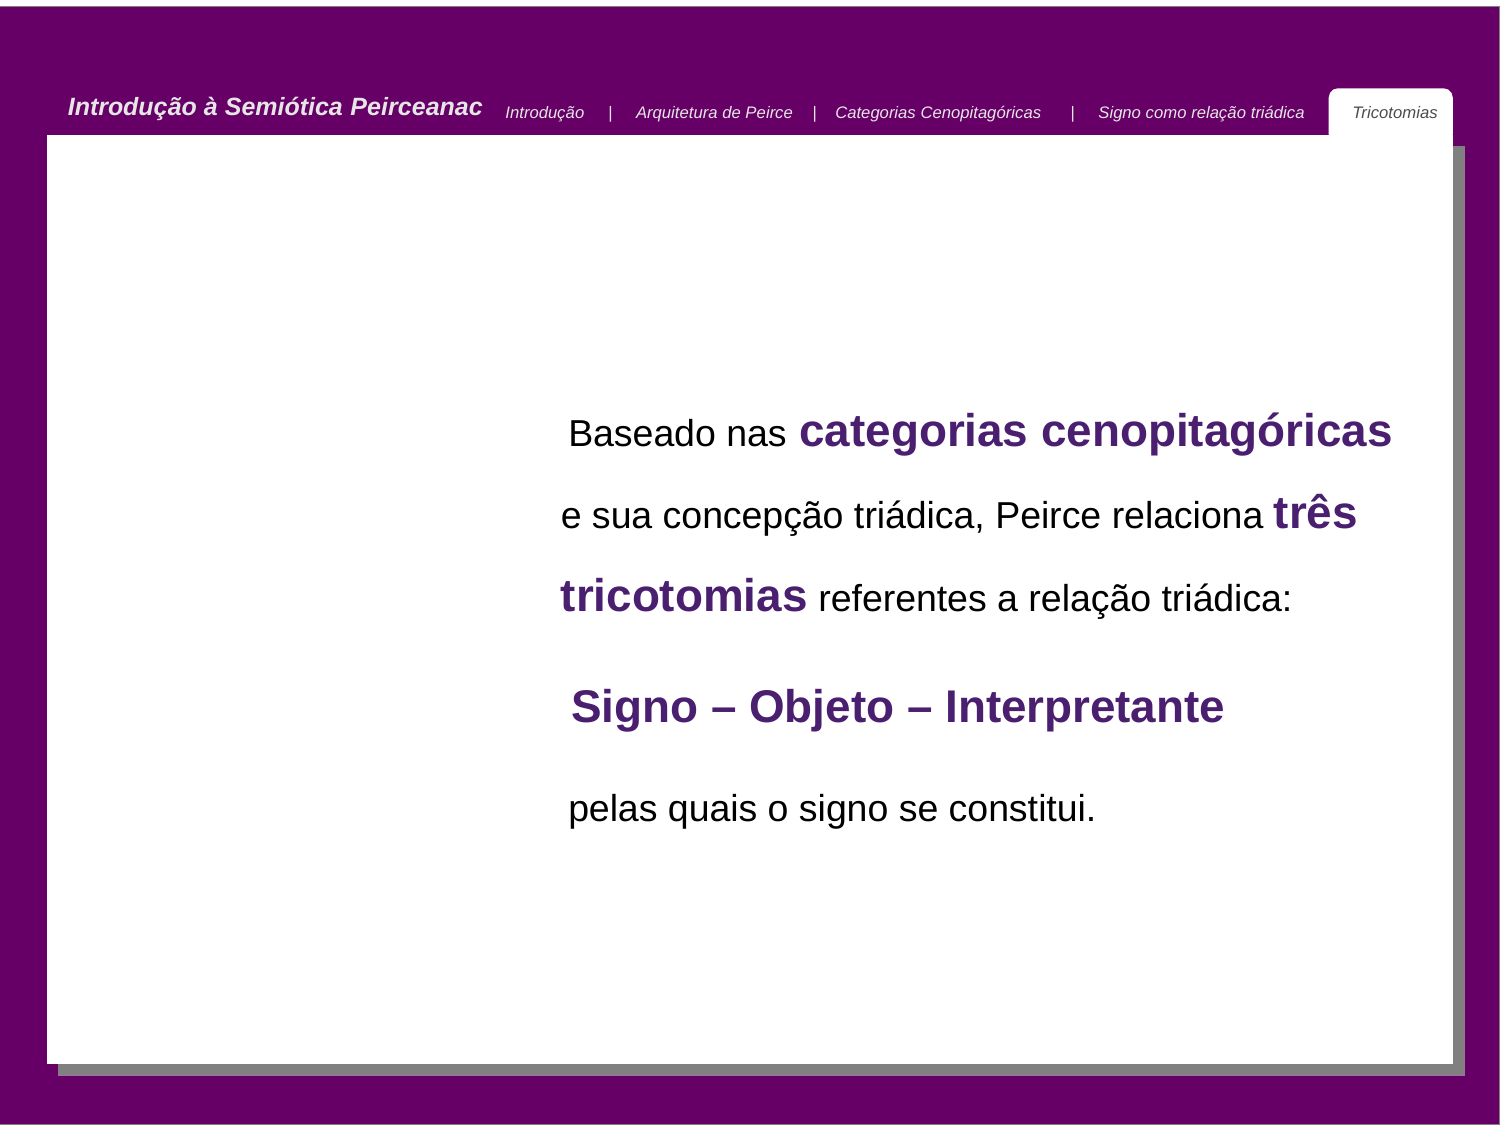

# Baseado nas categorias cenopitagóricas e sua concepção triádica, Peirce relaciona três tricotomias referentes a relação triádica:
Signo – Objeto – Interpretante
pelas quais o signo se constitui.